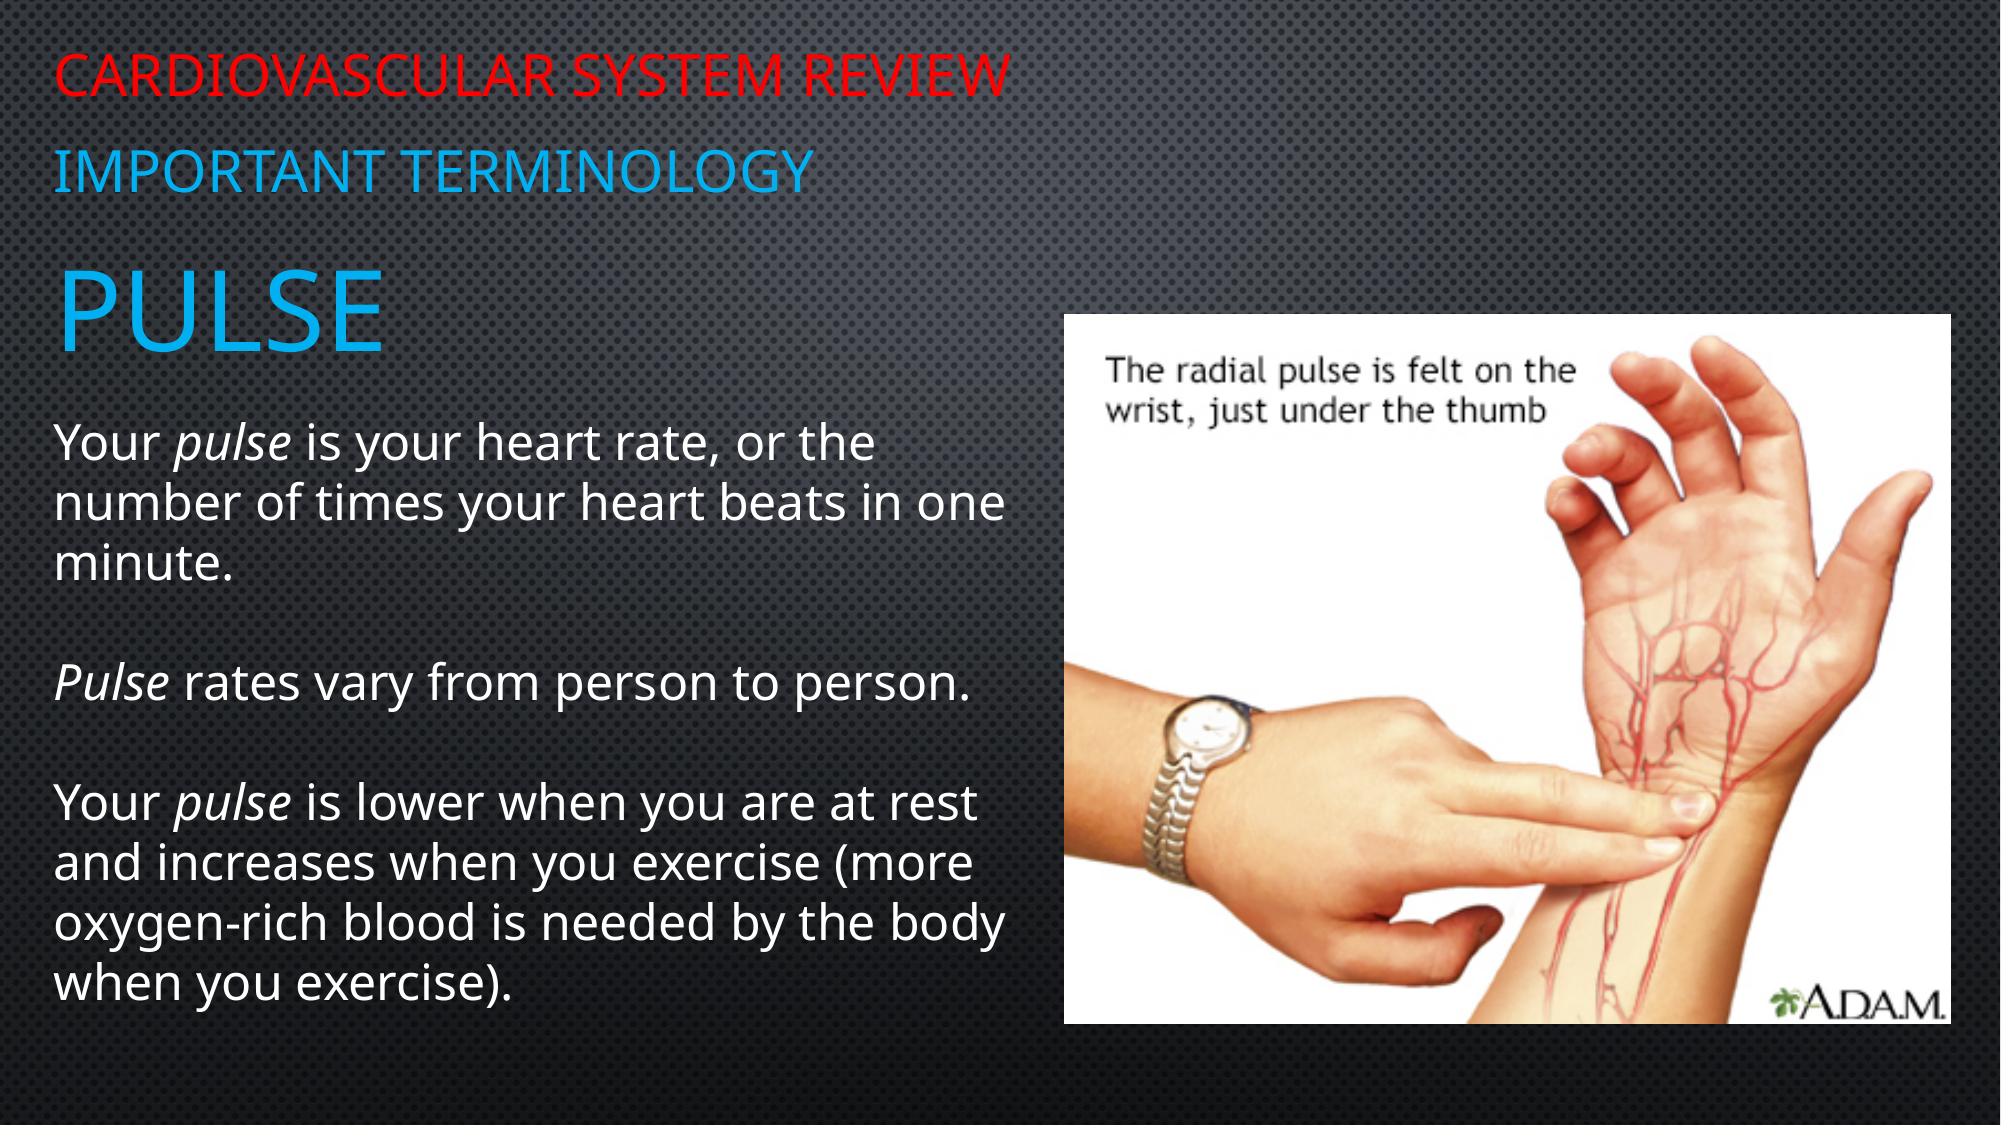

Cardiovascular system review
IMPORTANT TERMINOLOGY
PULSE
Your pulse is your heart rate, or the number of times your heart beats in one minute.
Pulse rates vary from person to person.
Your pulse is lower when you are at rest and increases when you exercise (more oxygen-rich blood is needed by the body when you exercise).